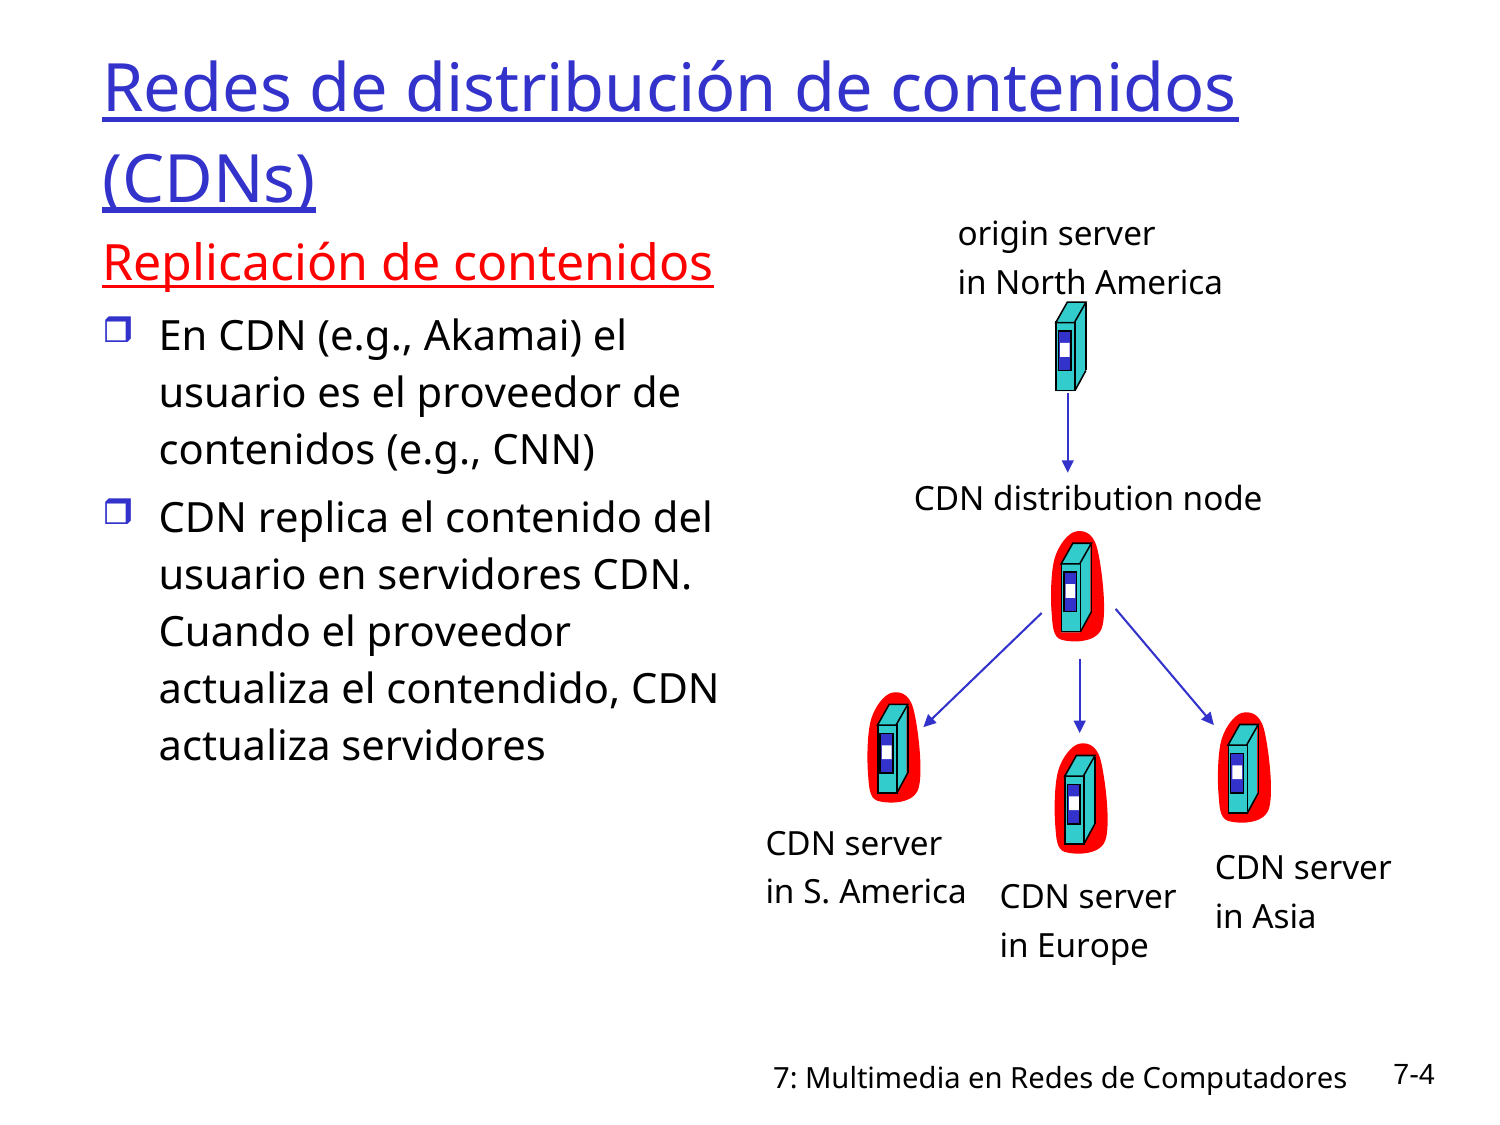

# Redes de distribución de contenidos (CDNs)
origin server
in North America
Replicación de contenidos
En CDN (e.g., Akamai) el usuario es el proveedor de contenidos (e.g., CNN)
CDN replica el contenido del usuario en servidores CDN. Cuando el proveedor actualiza el contendido, CDN actualiza servidores
CDN distribution node
CDN server
in S. America
CDN server
in Asia
CDN server
in Europe
4